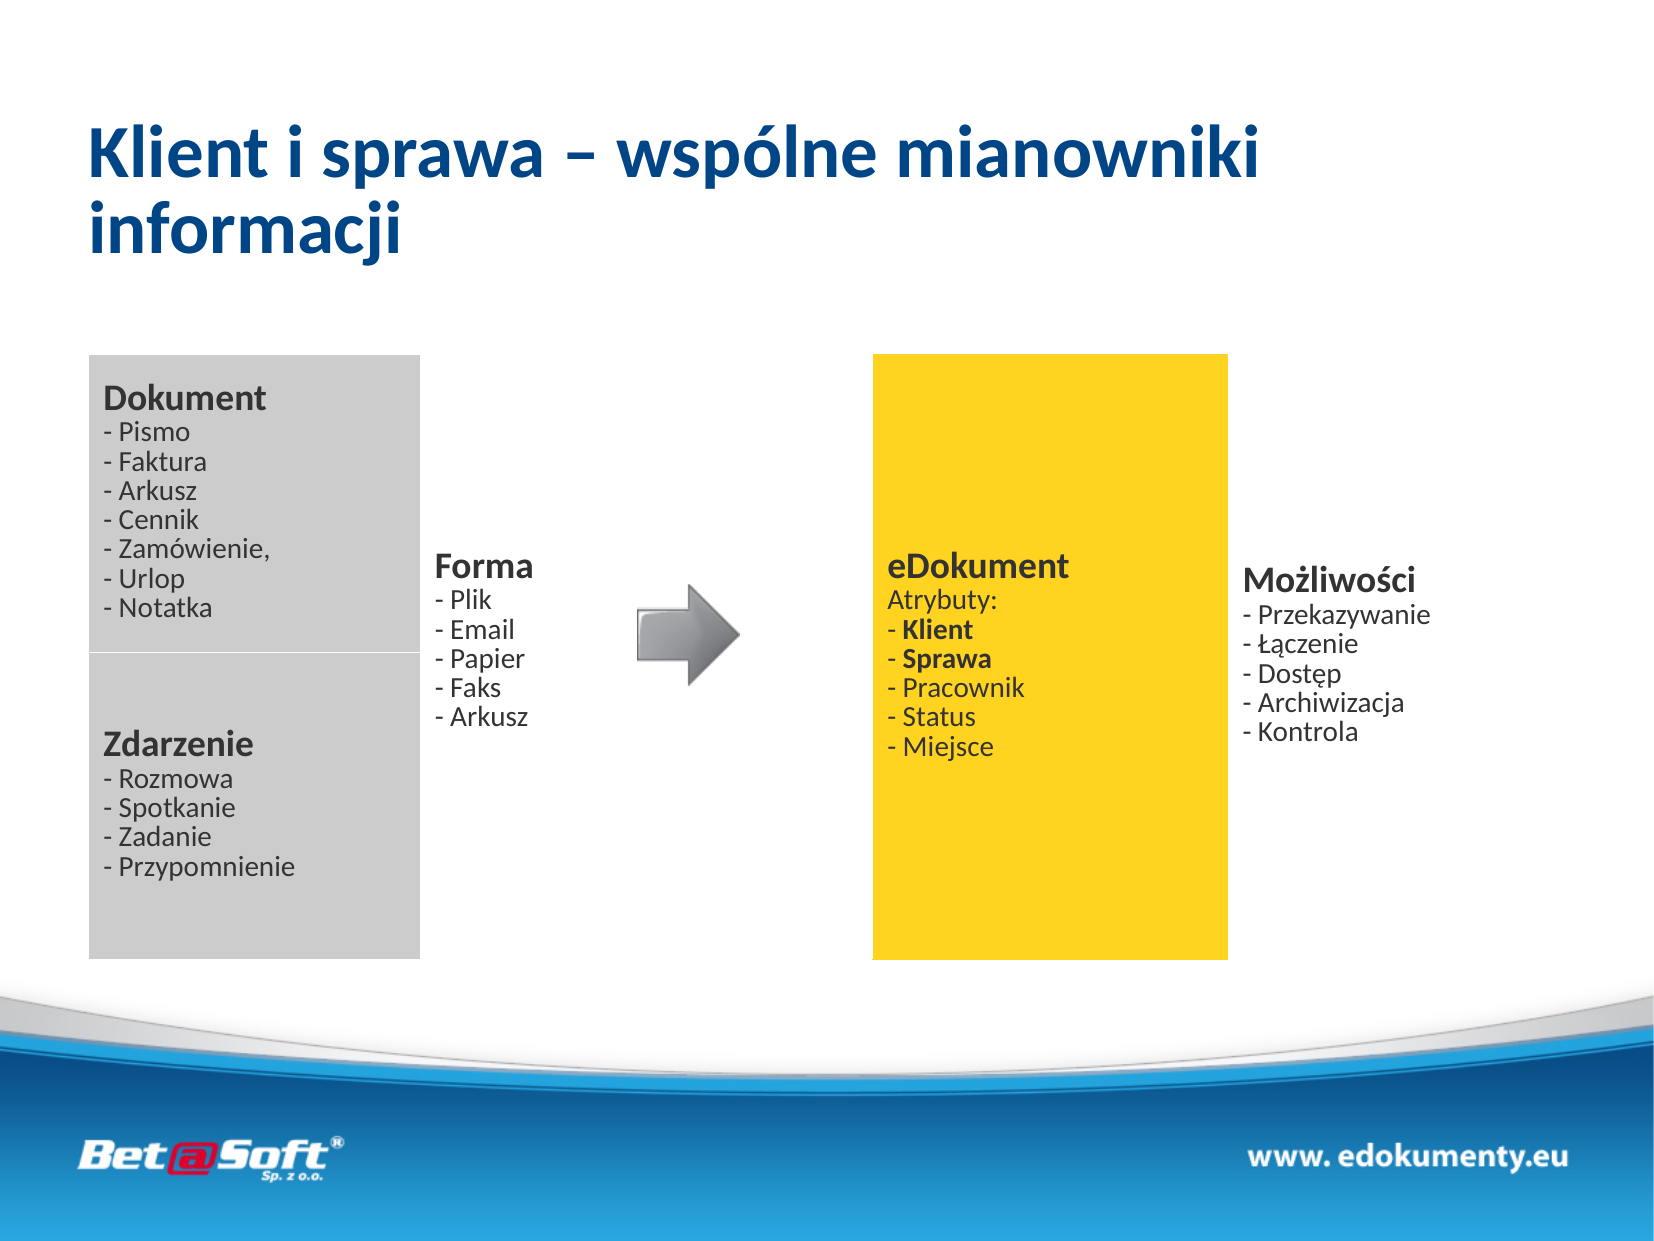

# Klient i sprawa – wspólne mianowniki informacji
| Dokument - Pismo - Faktura - Arkusz - Cennik - Zamówienie, - Urlop - Notatka | Forma - Plik - Email - Papier - Faks - Arkusz | | eDokument Atrybuty: - Klient - Sprawa - Pracownik - Status - Miejsce | Możliwości - Przekazywanie - Łączenie - Dostęp - Archiwizacja - Kontrola |
| --- | --- | --- | --- | --- |
| Zdarzenie - Rozmowa - Spotkanie - Zadanie - Przypomnienie | | | | |